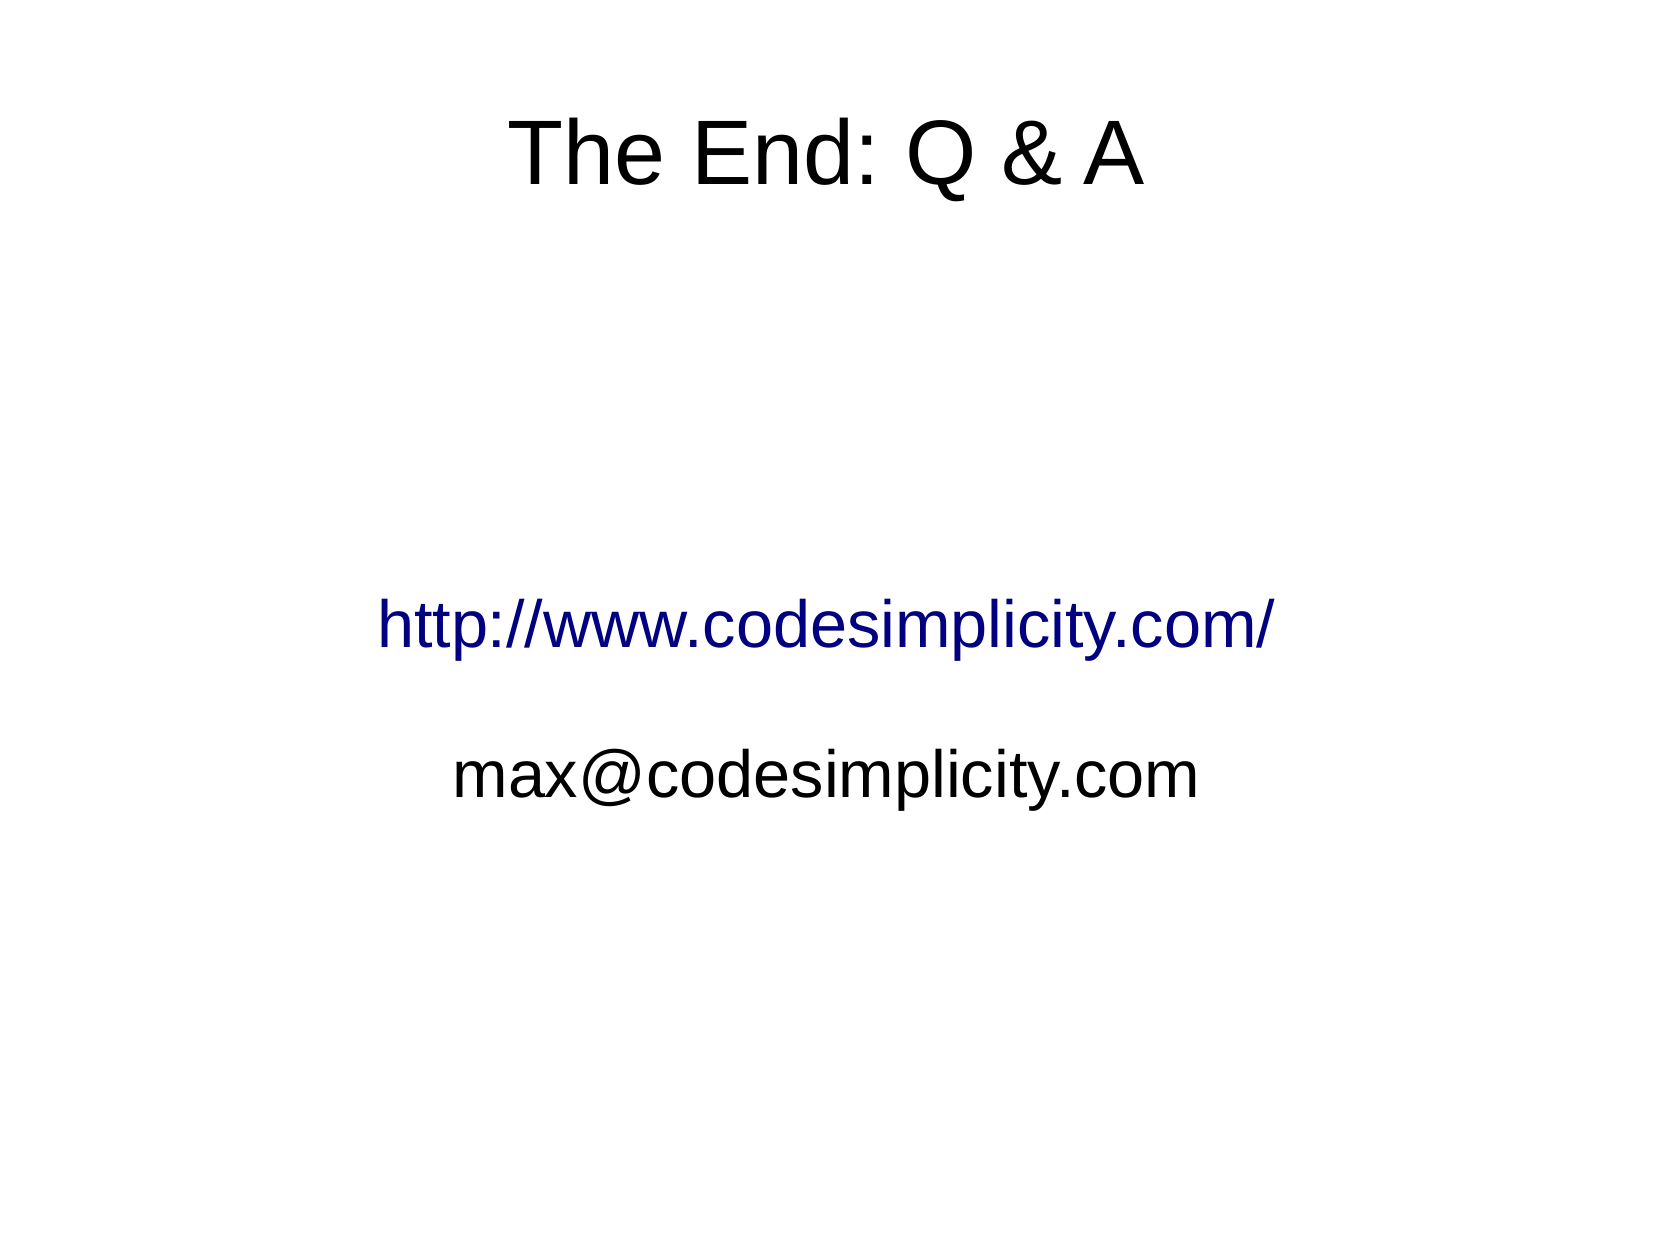

# The End: Q & A
http://www.codesimplicity.com/
max@codesimplicity.com